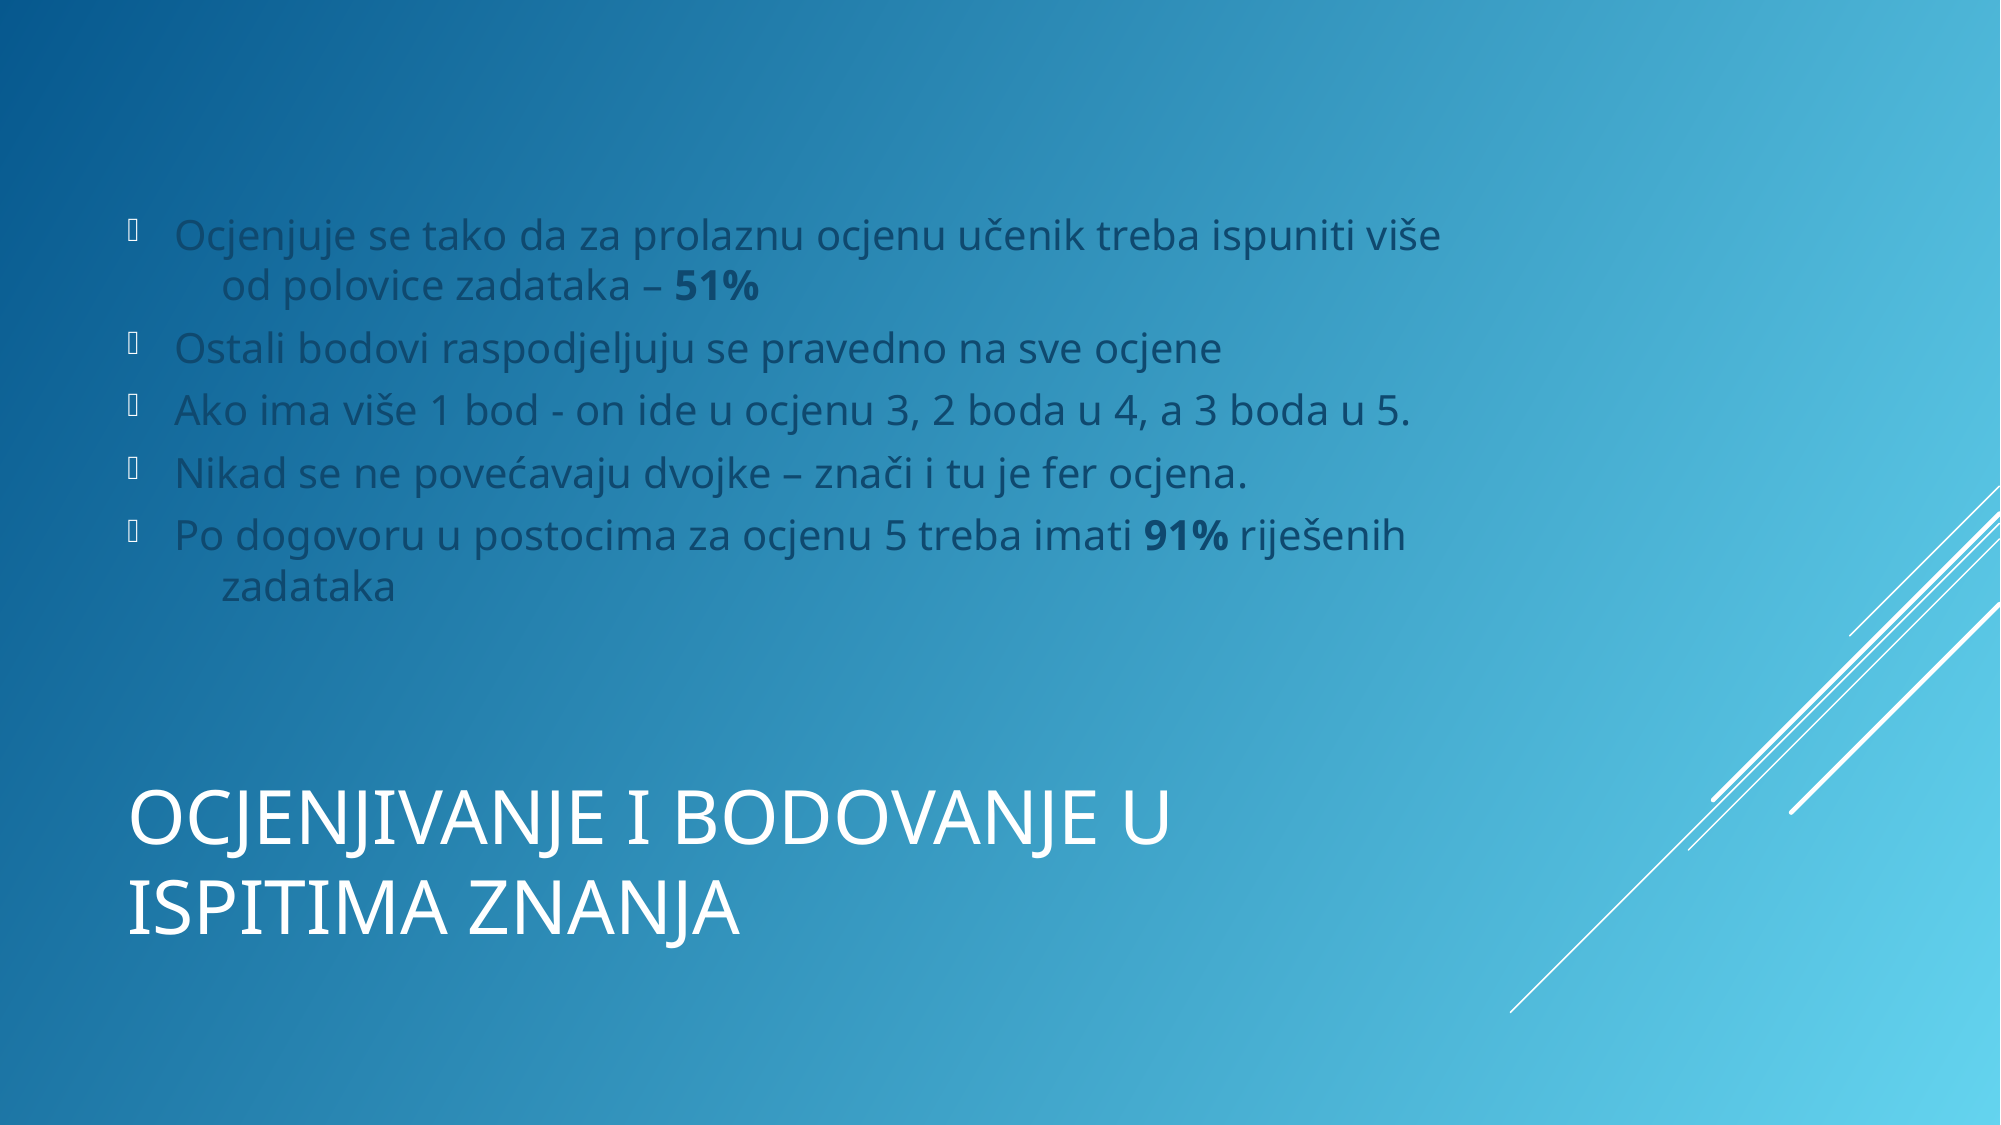

Ocjenjuje se tako da za prolaznu ocjenu učenik treba ispuniti više od polovice zadataka – 51%
Ostali bodovi raspodjeljuju se pravedno na sve ocjene
Ako ima više 1 bod - on ide u ocjenu 3, 2 boda u 4, a 3 boda u 5.
Nikad se ne povećavaju dvojke – znači i tu je fer ocjena.
Po dogovoru u postocima za ocjenu 5 treba imati 91% riješenih zadataka
# Ocjenjivanje i bodovanje u ispitima znanja